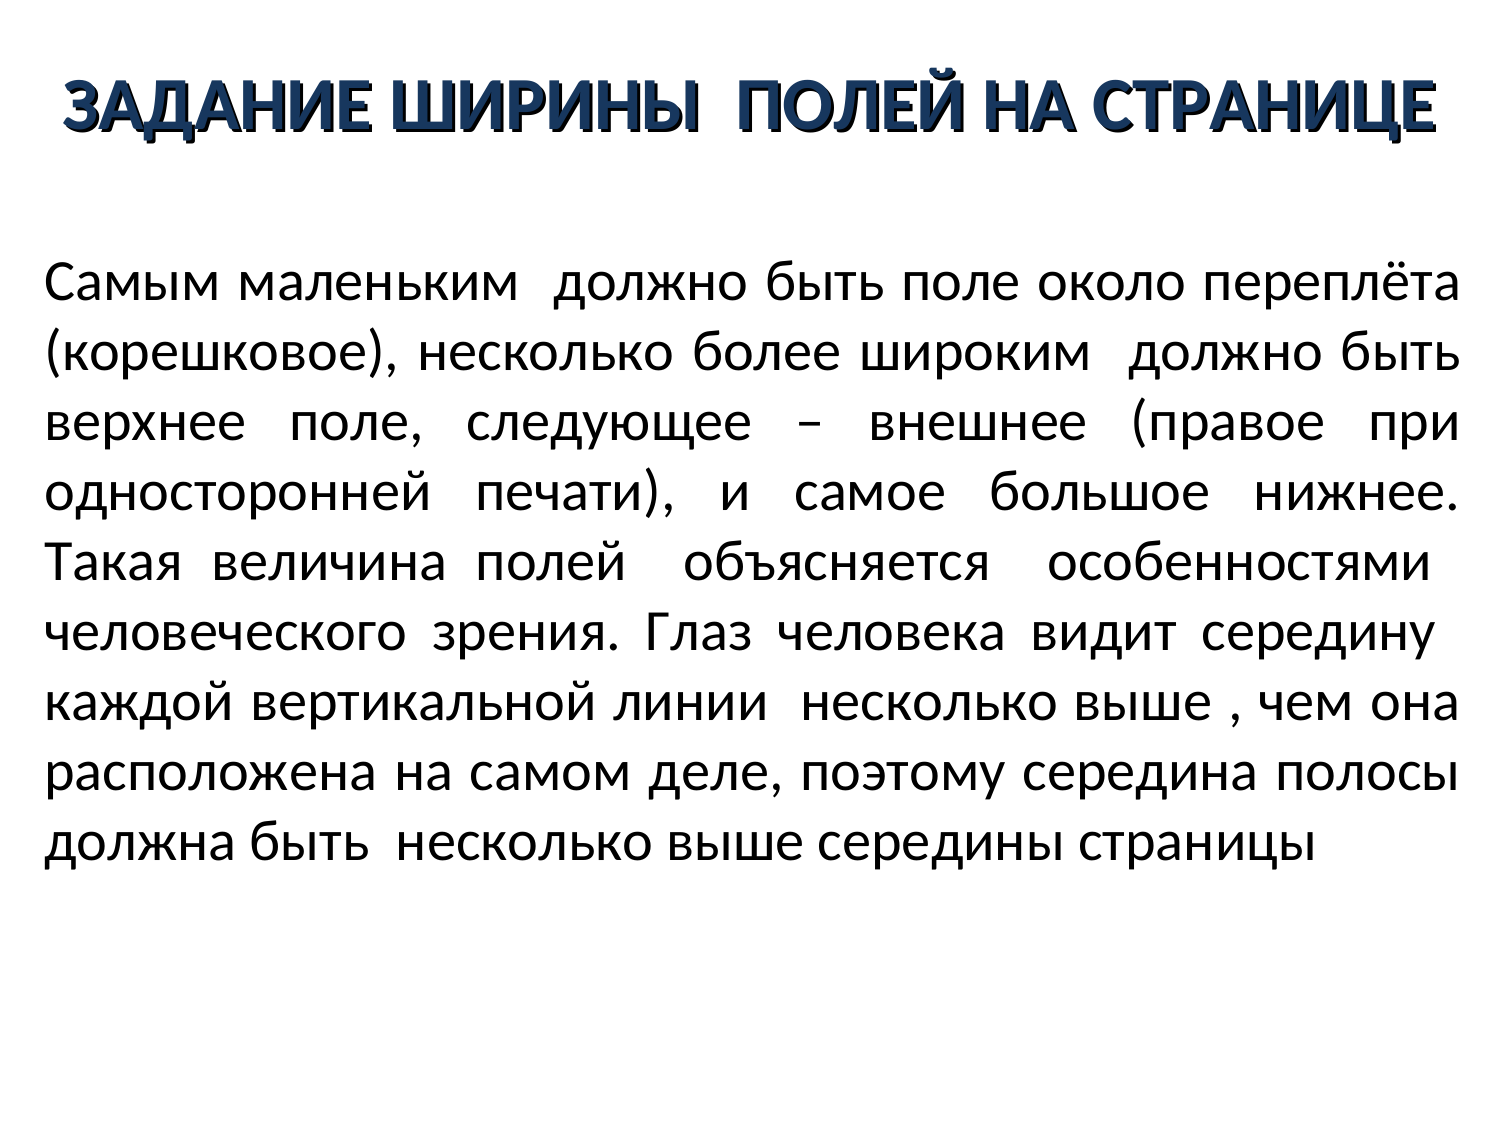

ЗАДАНИЕ ШИРИНЫ ПОЛЕЙ НА СТРАНИЦЕ
Самым маленьким должно быть поле около переплёта (корешковое), несколько более широким должно быть верхнее поле, следующее – внешнее (правое при односторонней печати), и самое большое нижнее. Такая величина полей объясняется особенностями человеческого зрения. Глаз человека видит середину каждой вертикальной линии несколько выше , чем она расположена на самом деле, поэтому середина полосы должна быть несколько выше середины страницы